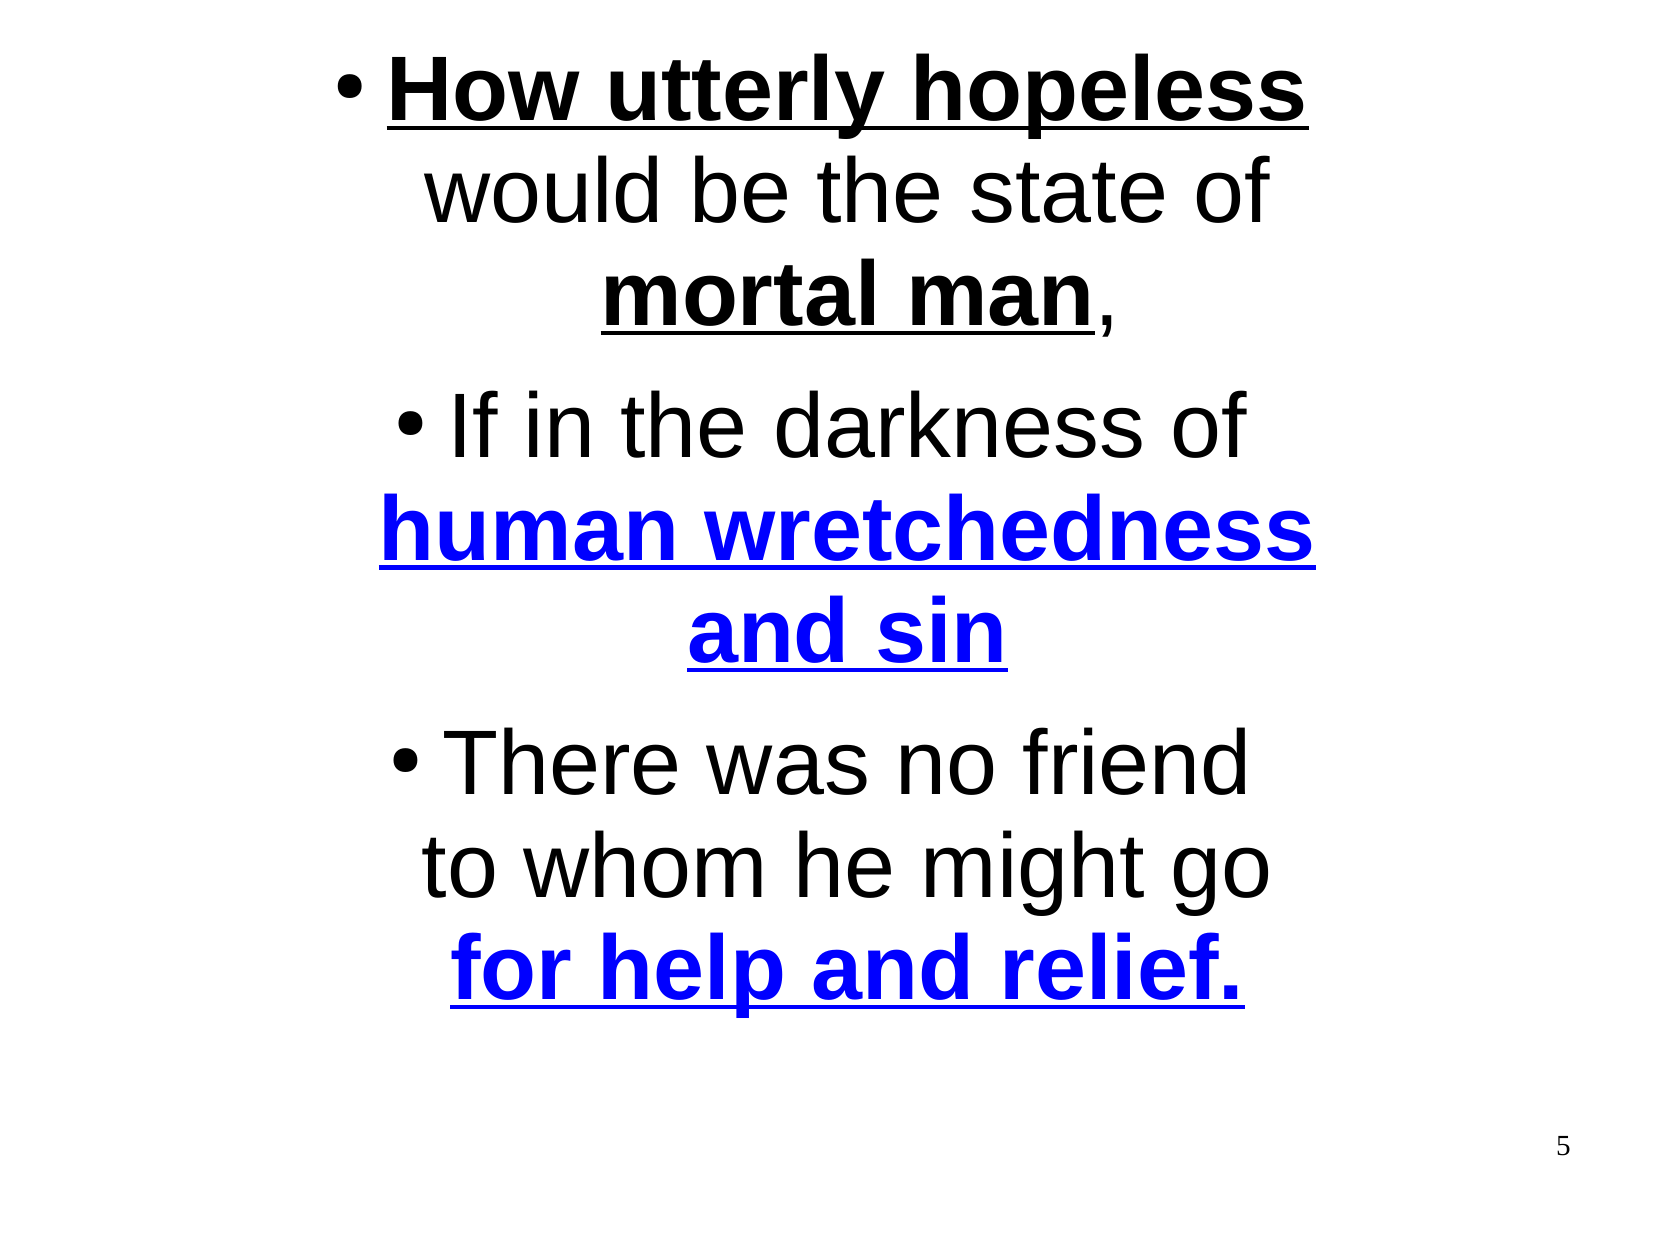

# How utterly hopeless would be the state of mortal man,
If in the darkness of
human wretchedness
and sin
There was no friend
to whom he might go
for help and relief.
5